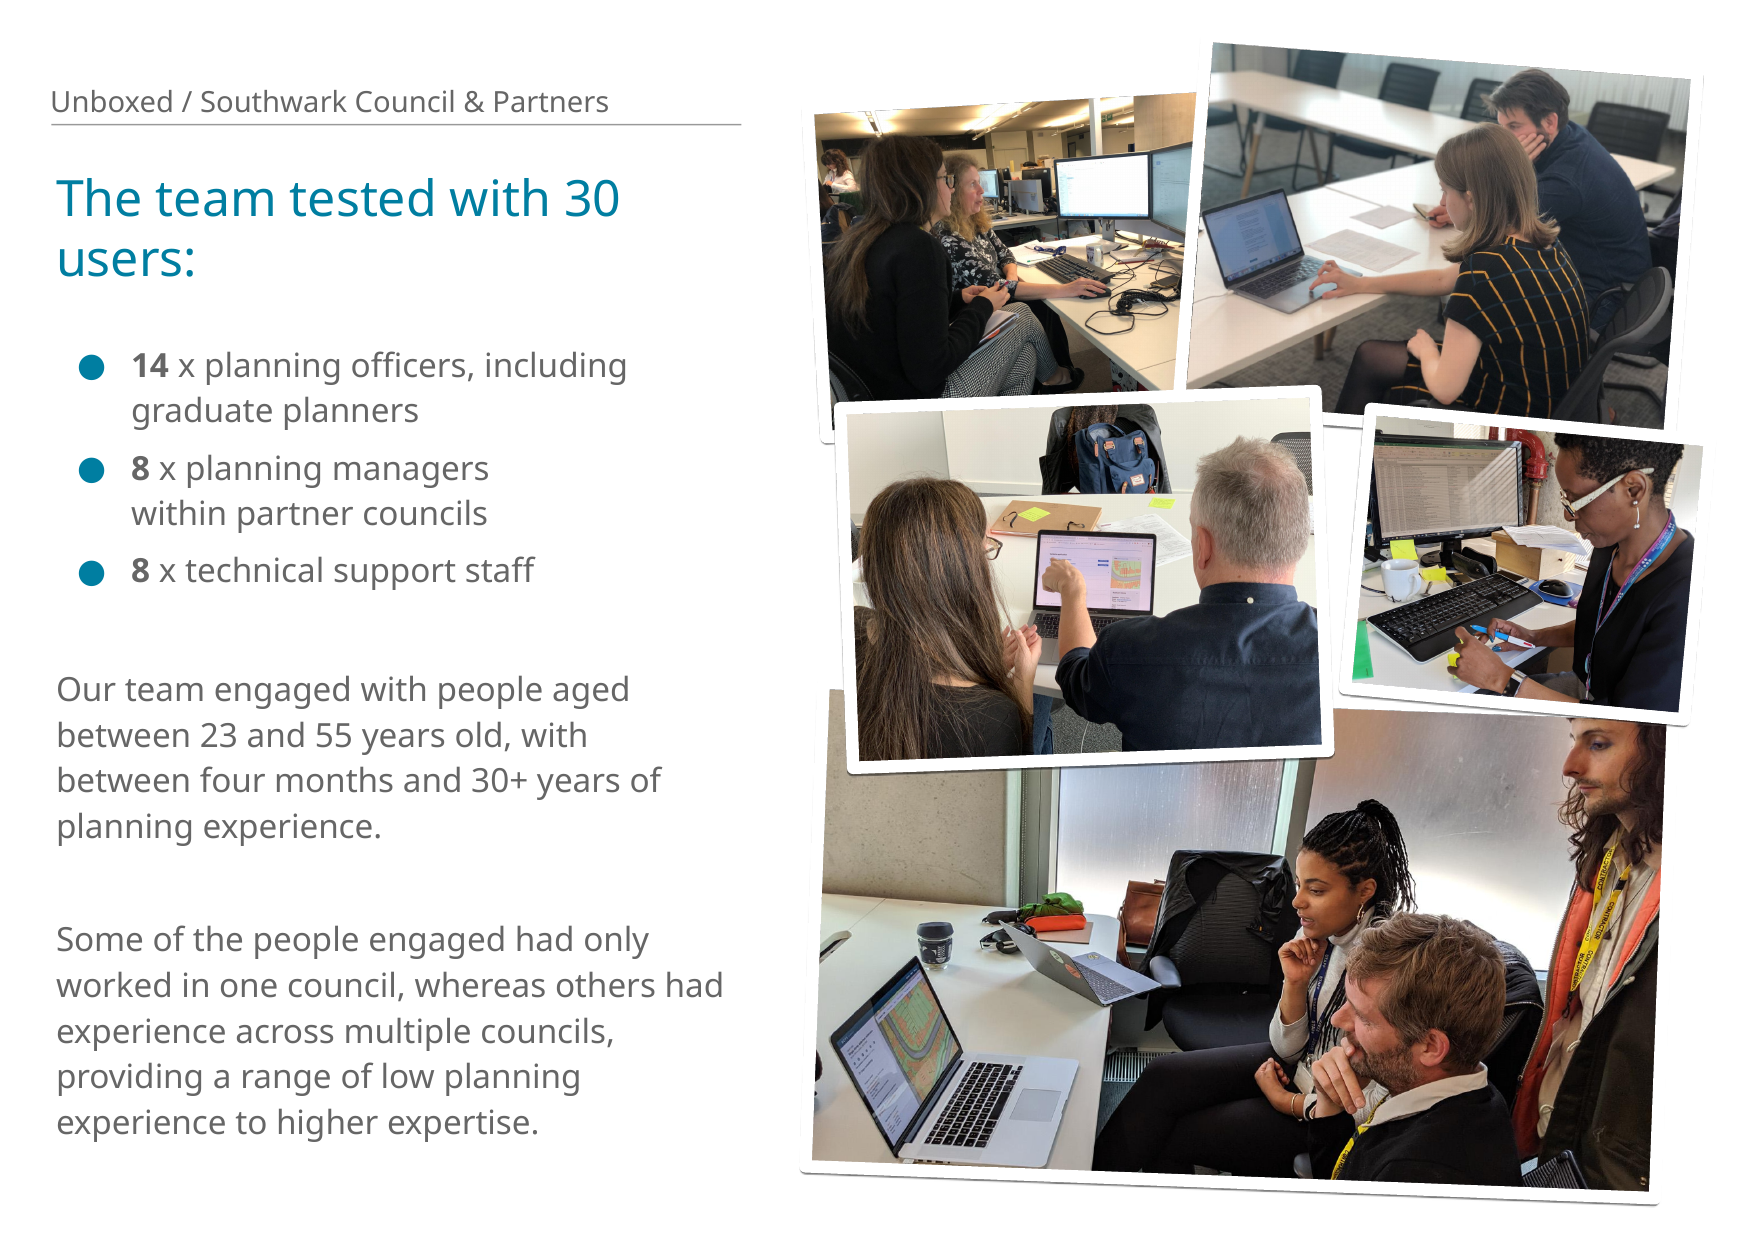

Unboxed / Southwark Council & Partners
The team tested with 30 users:
14 x planning officers, including graduate planners
8 x planning managers
within partner councils
8 x technical support staff
Our team engaged with people aged between 23 and 55 years old, with between four months and 30+ years of planning experience.
Some of the people engaged had only worked in one council, whereas others had experience across multiple councils, providing a range of low planning experience to higher expertise.